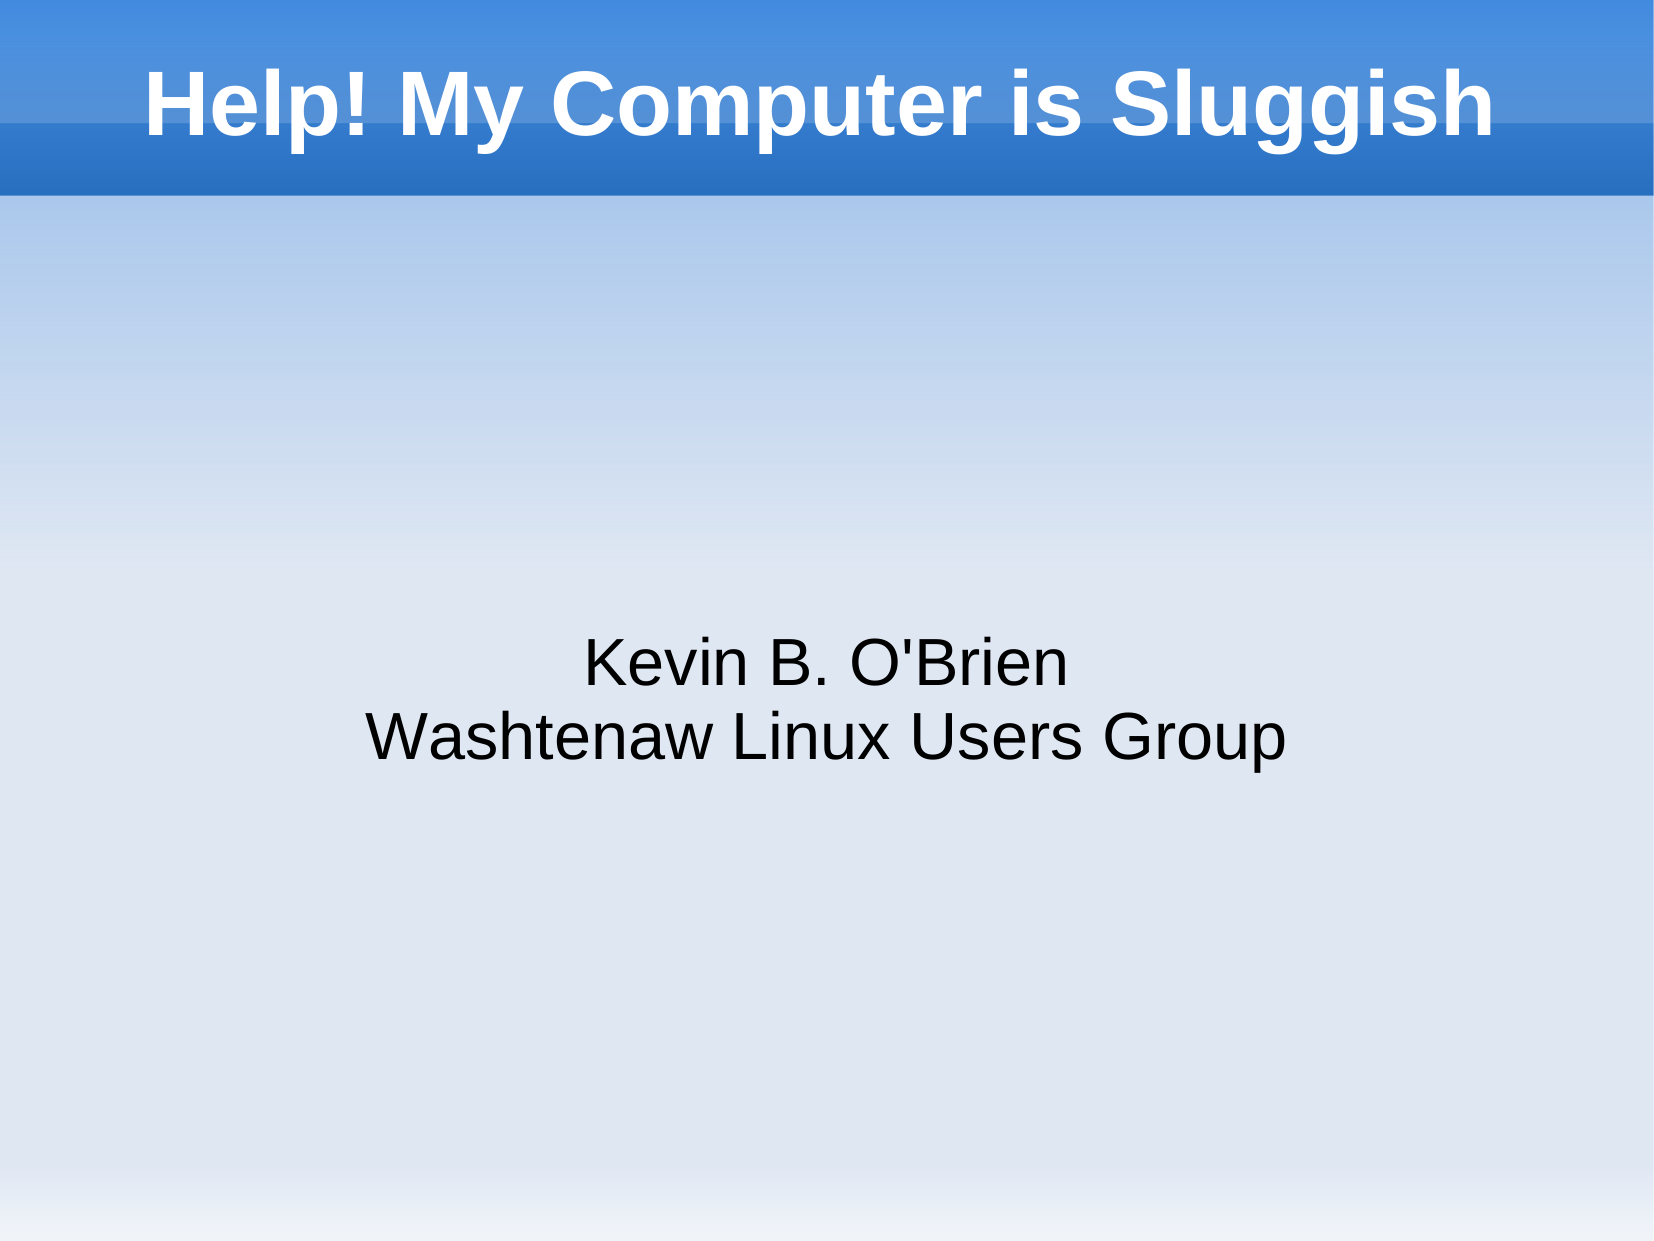

# Help! My Computer is Sluggish
Kevin B. O'Brien
Washtenaw Linux Users Group